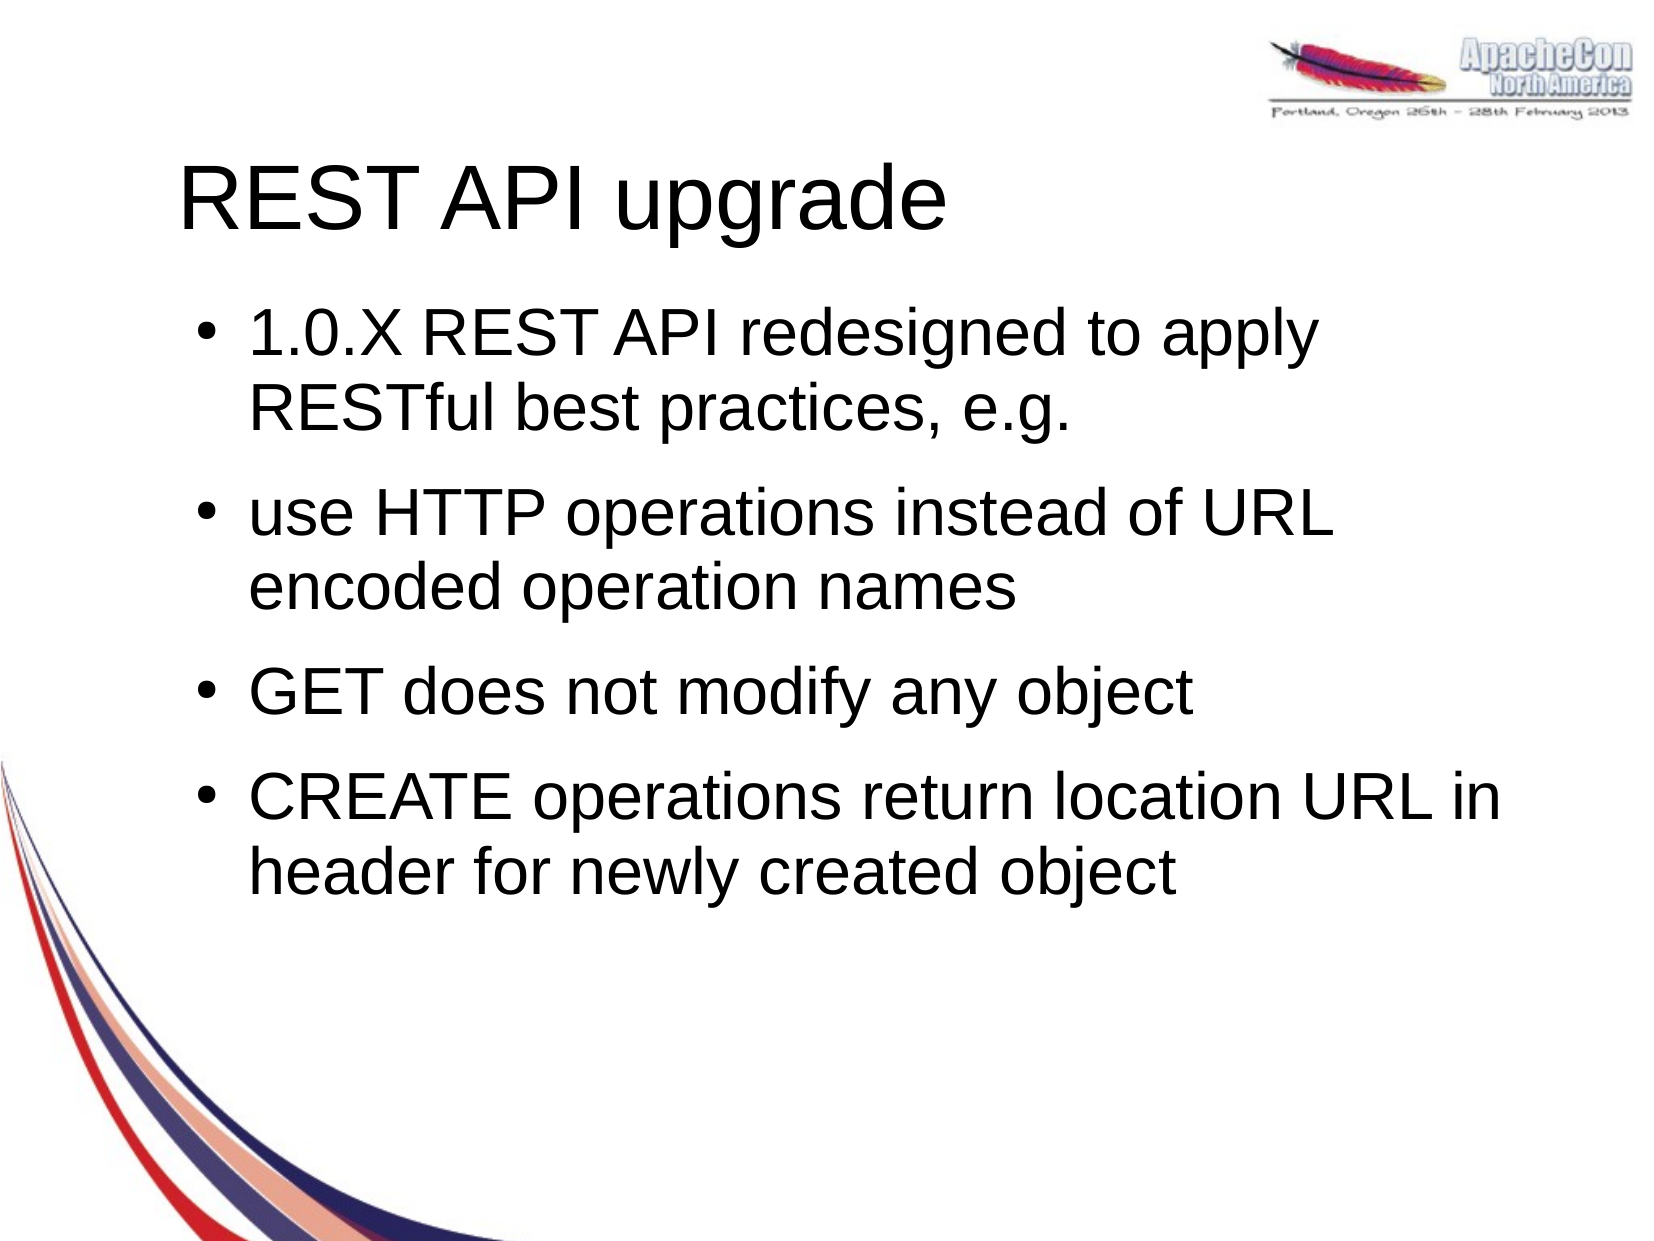

# REST API upgrade
1.0.X REST API redesigned to apply RESTful best practices, e.g.
use HTTP operations instead of URL encoded operation names
GET does not modify any object
CREATE operations return location URL in header for newly created object